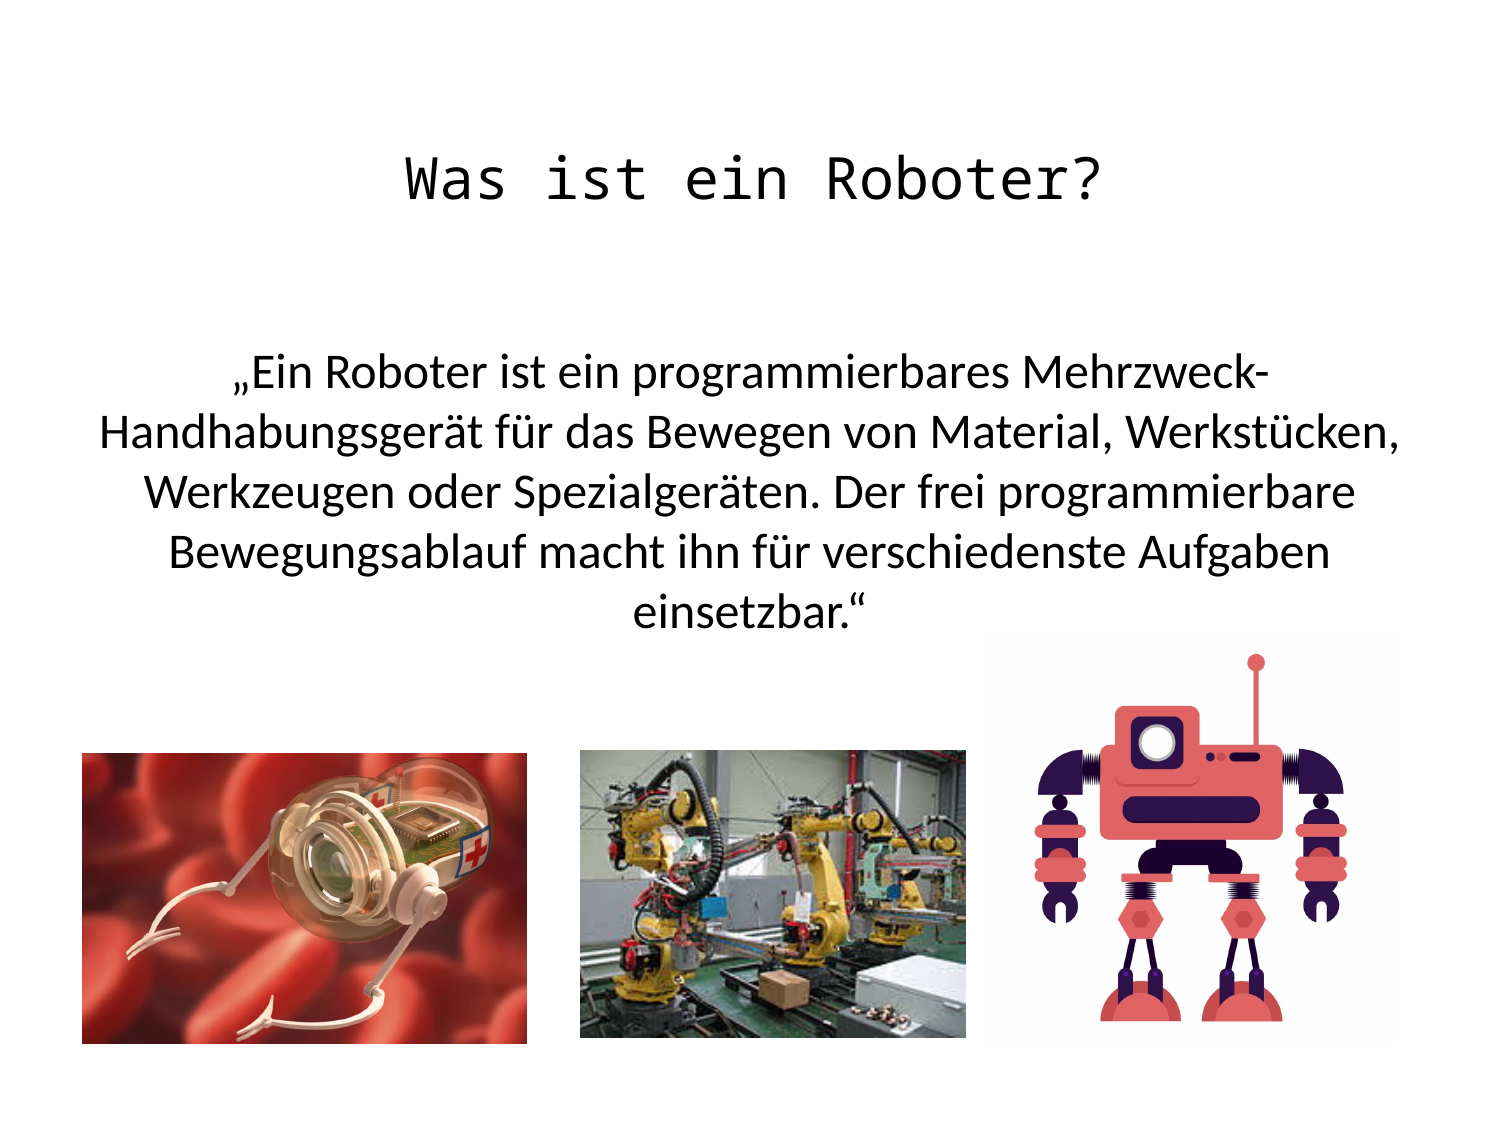

# Was ist ein Roboter?
„Ein Roboter ist ein programmierbares Mehrzweck-Handhabungsgerät für das Bewegen von Material, Werkstücken, Werkzeugen oder Spezialgeräten. Der frei programmierbare Bewegungsablauf macht ihn für verschiedenste Aufgaben einsetzbar.“